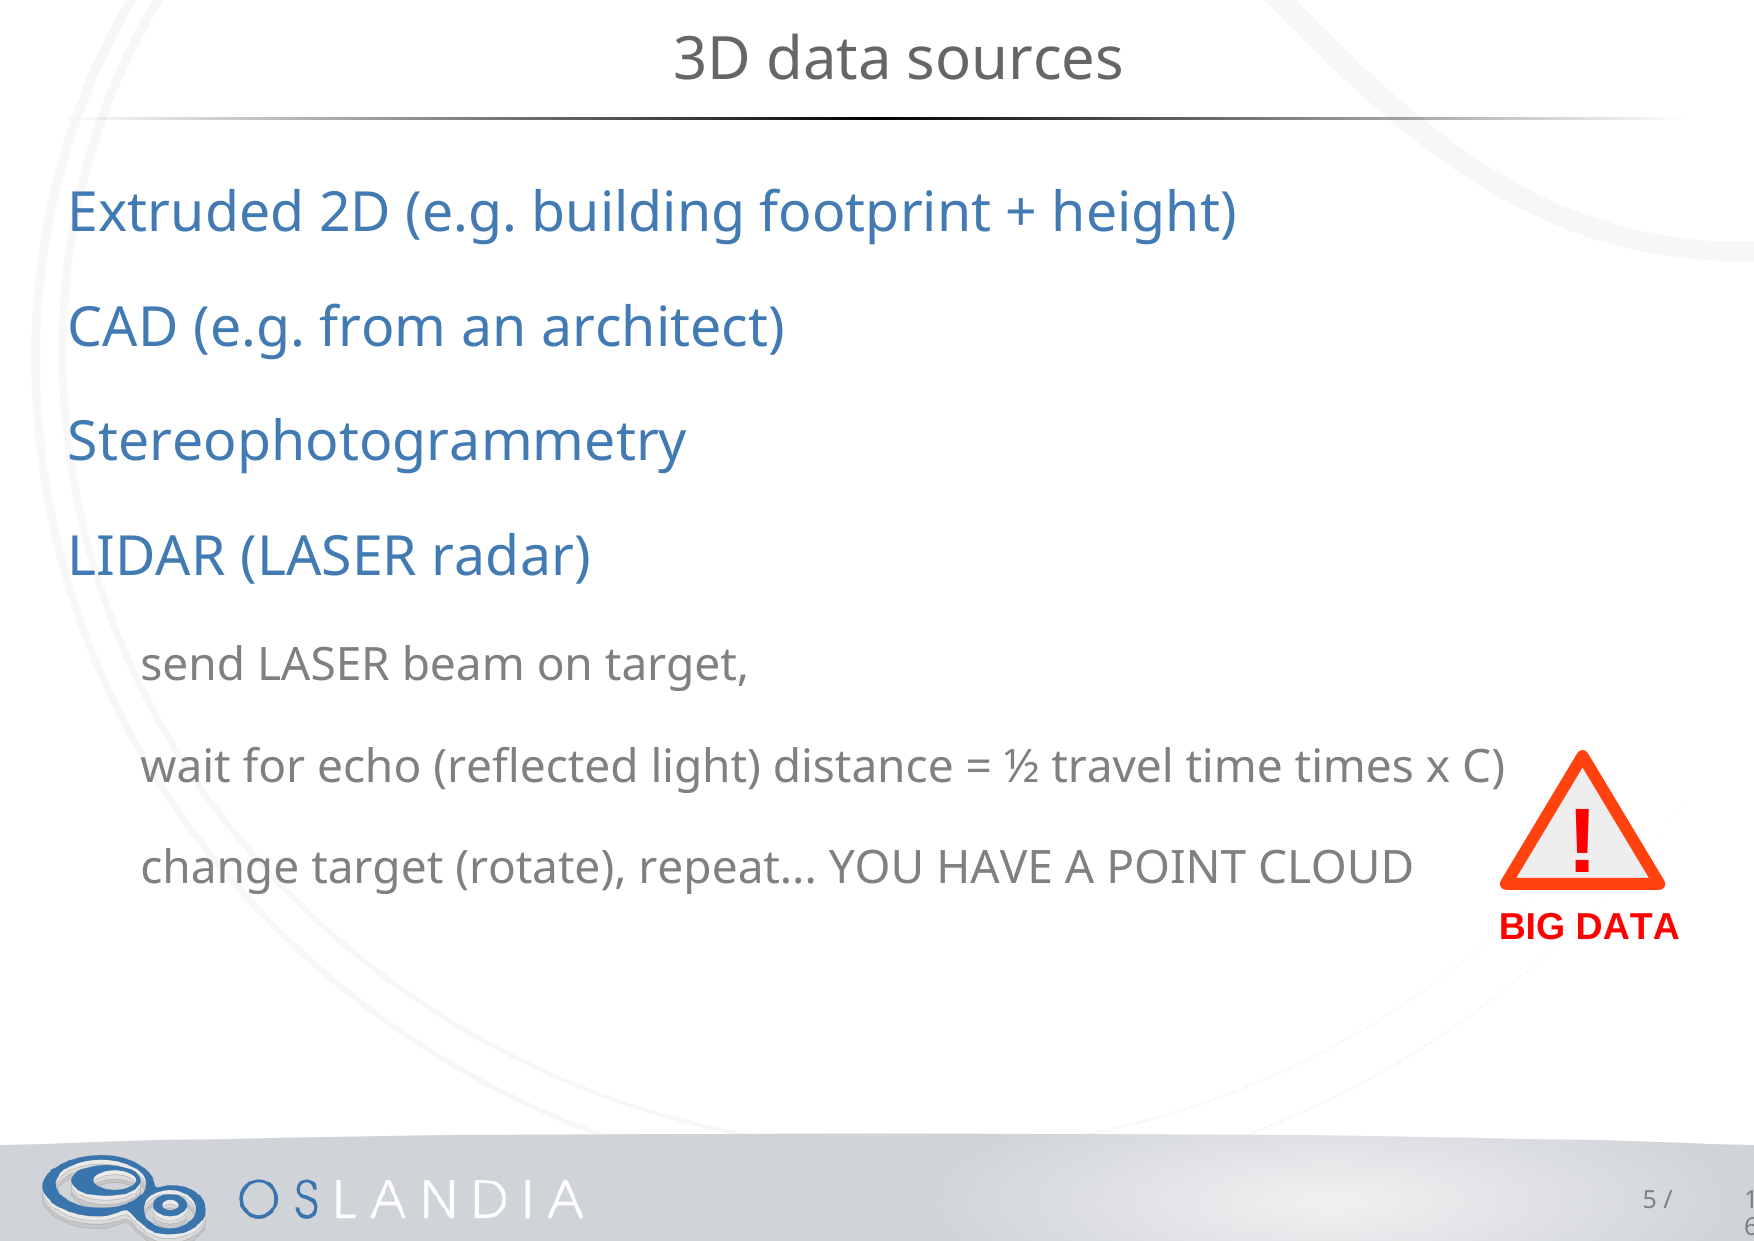

# 3D data sources
Extruded 2D (e.g. building footprint + height)
CAD (e.g. from an architect)
Stereophotogrammetry
LIDAR (LASER radar)
send LASER beam on target,
wait for echo (reflected light) distance = ½ travel time times x C)
change target (rotate), repeat... YOU HAVE A POINT CLOUD
!
BIG DATA